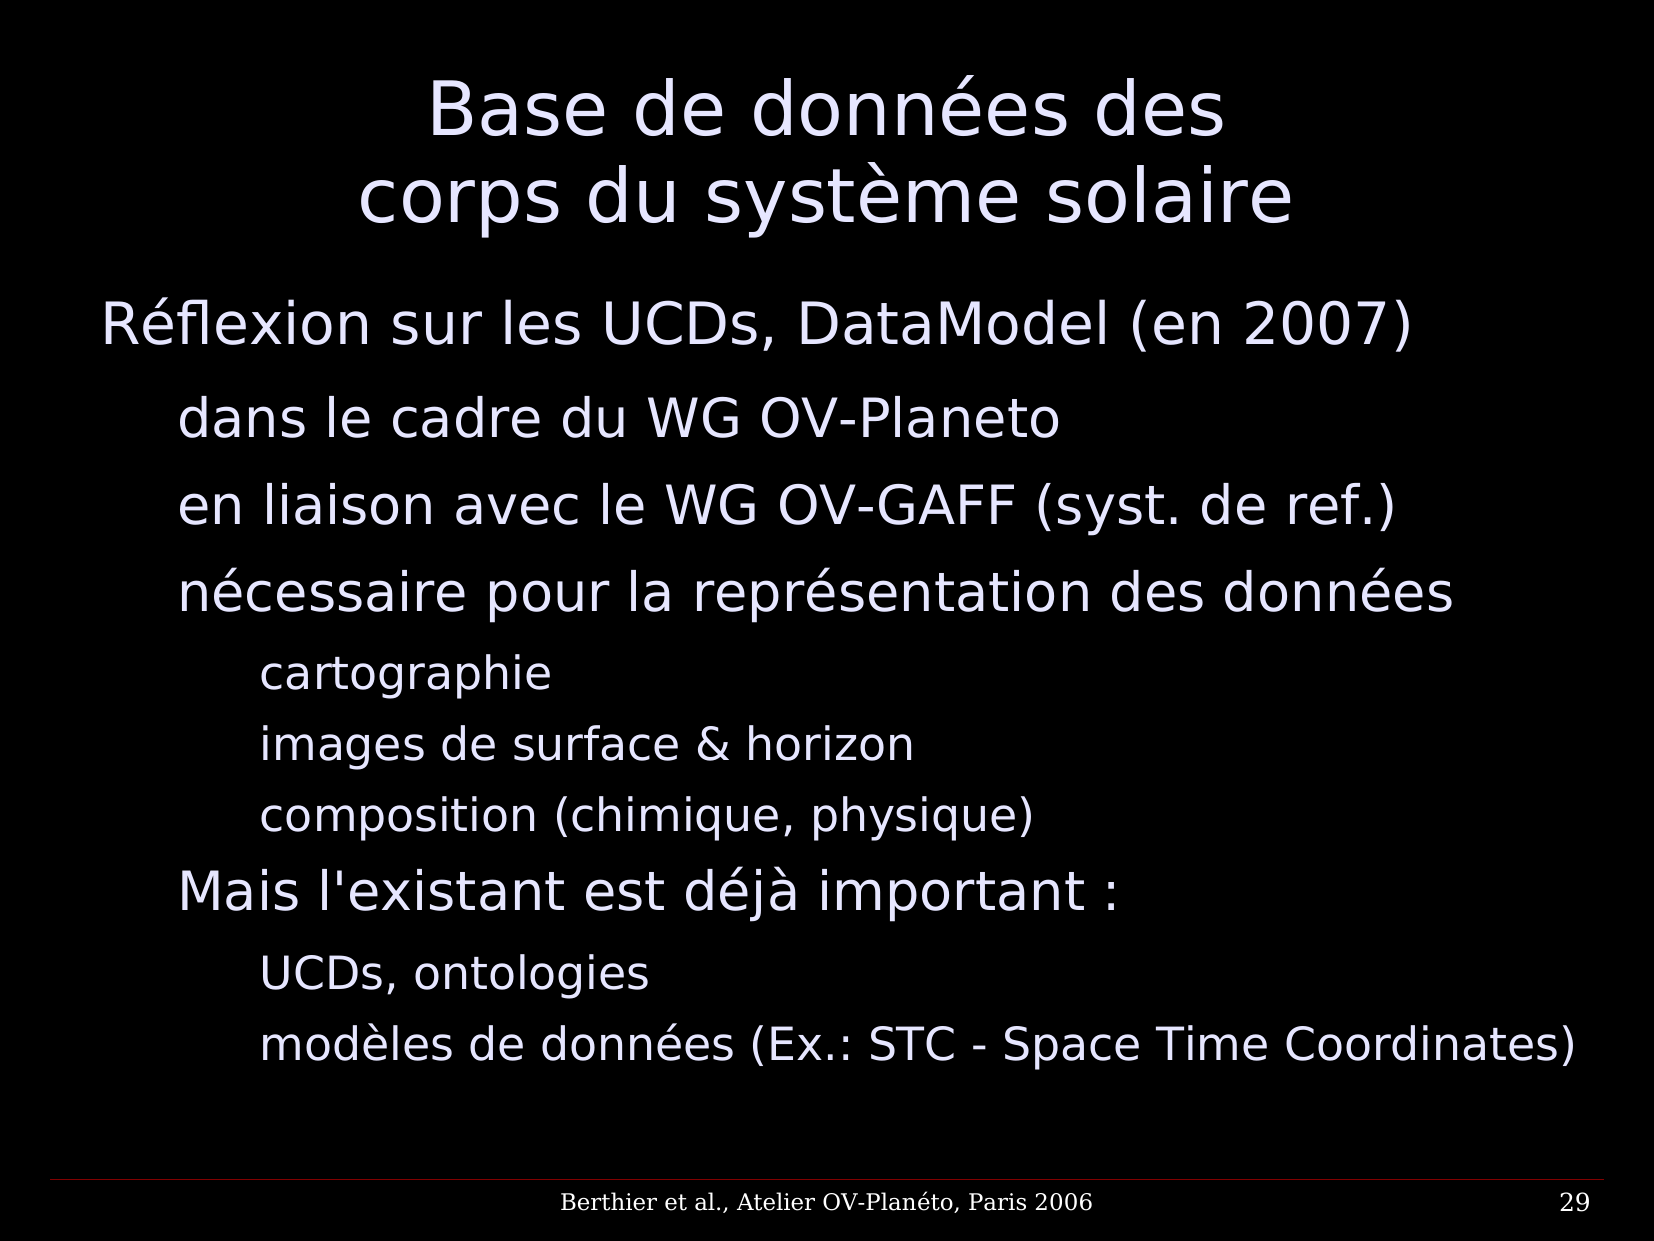

# Base de données des corps du système solaire
Réflexion sur les UCDs, DataModel (en 2007)
dans le cadre du WG OV-Planeto
en liaison avec le WG OV-GAFF (syst. de ref.)
nécessaire pour la représentation des données
cartographie
images de surface & horizon
composition (chimique, physique)
Mais l'existant est déjà important :
UCDs, ontologies
modèles de données (Ex.: STC - Space Time Coordinates)
29